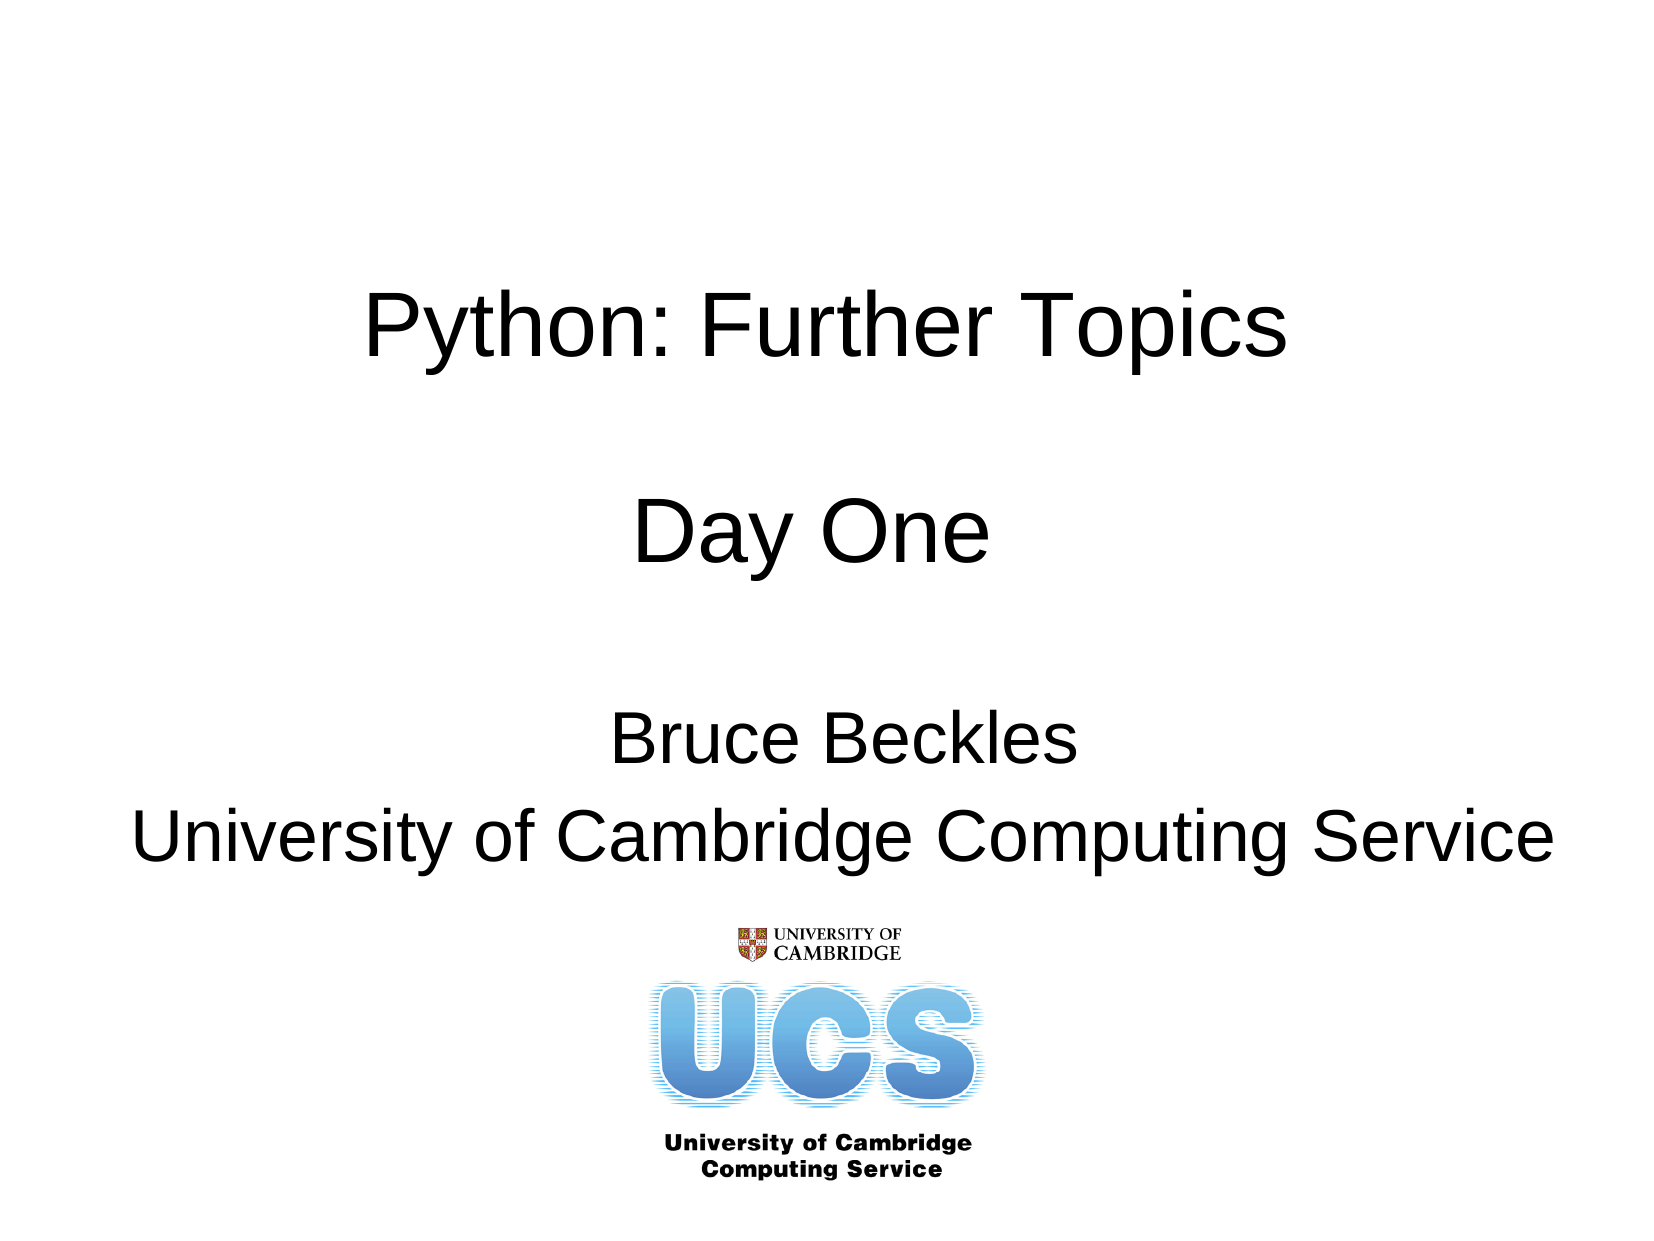

# Python: Further Topics
Day One
Bruce Beckles
University of Cambridge Computing Service